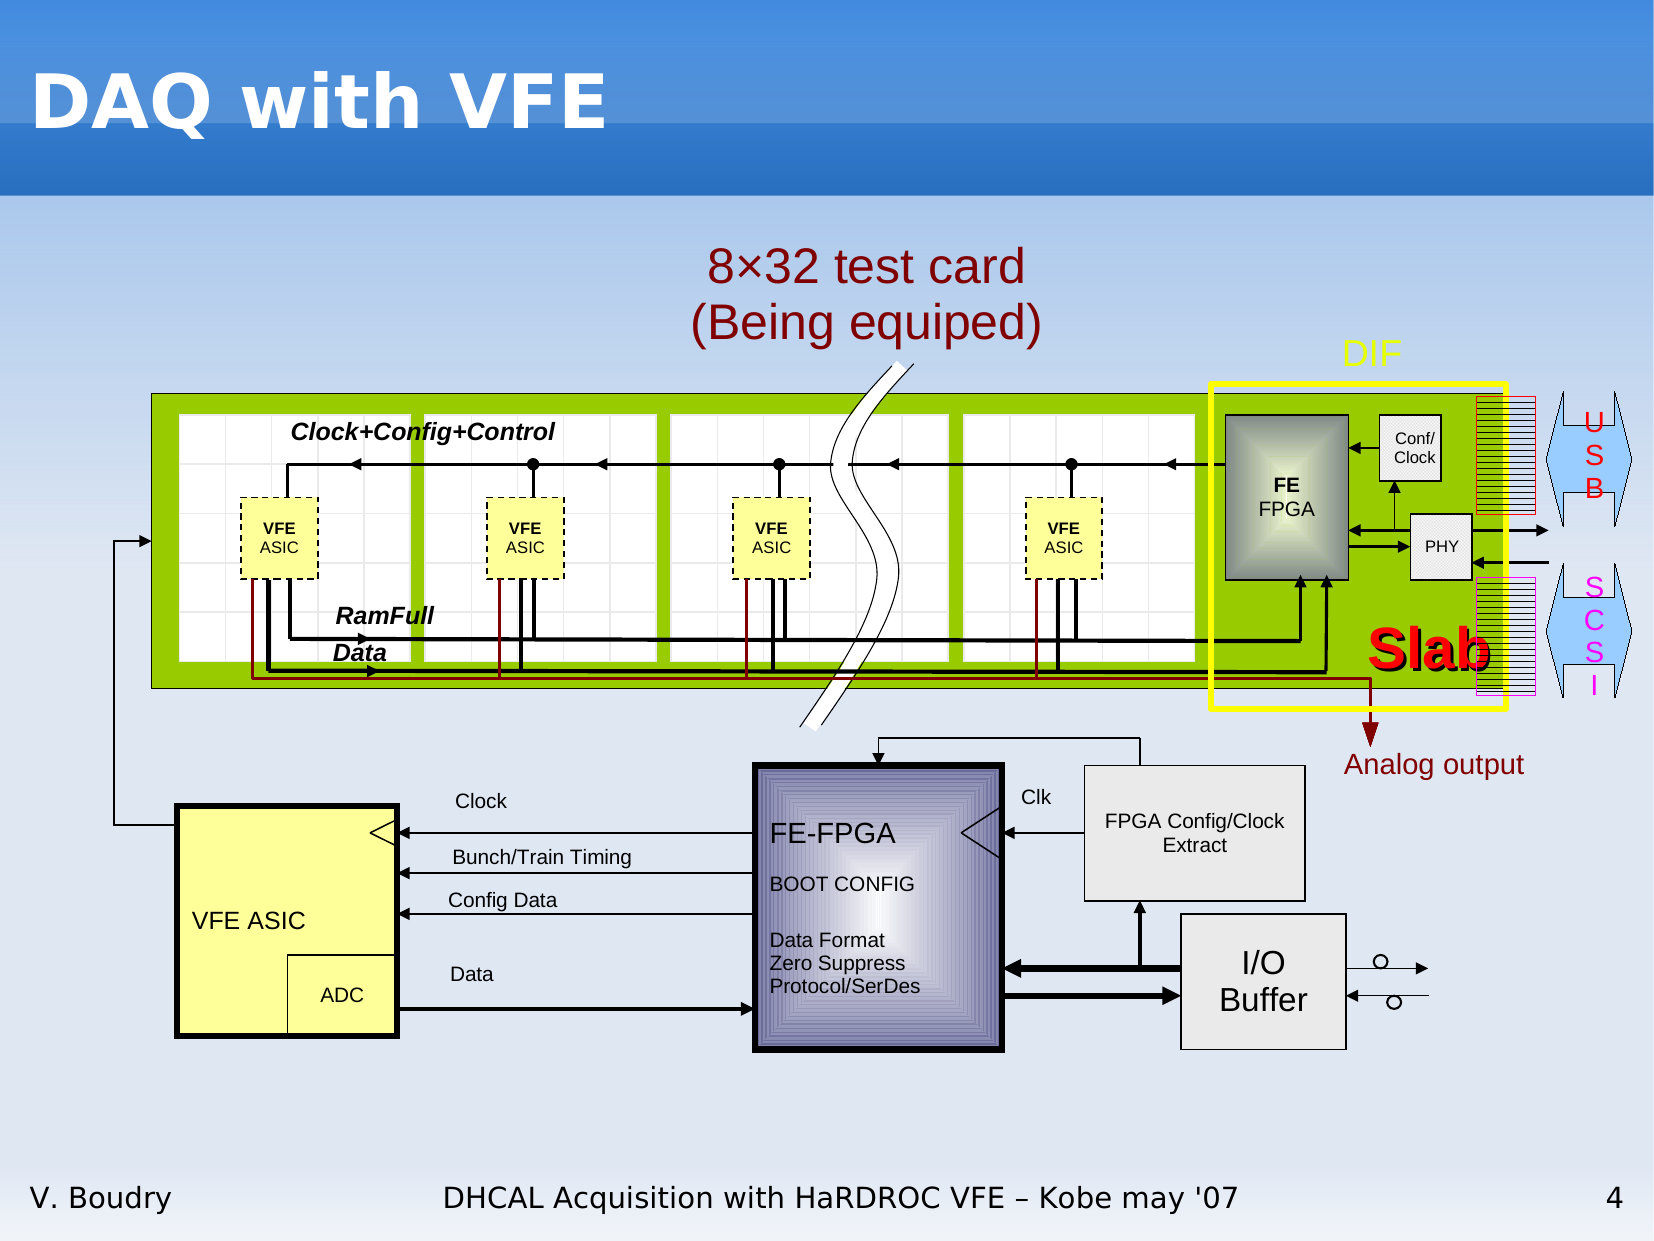

# DAQ with VFE
8×32 test card (Being equiped)
Slab
FE
FPGA
Conf/
Clock
Clock+Config+Control
VFE
ASIC
VFE
ASIC
VFE
ASIC
VFE
ASIC
PHY
RamFull
Data
Analog output
DIF
USB
SCS
I
FE-FPGA
BOOT CONFIG
Data Format
Zero Suppress
Protocol/SerDes
FPGA Config/Clock Extract
Clk
Clock
VFE ASIC
Bunch/Train Timing
Config Data
I/O
Buffer
ADC
Data
DHCAL Acquisition with HaRDROC VFE – Kobe may '07
4